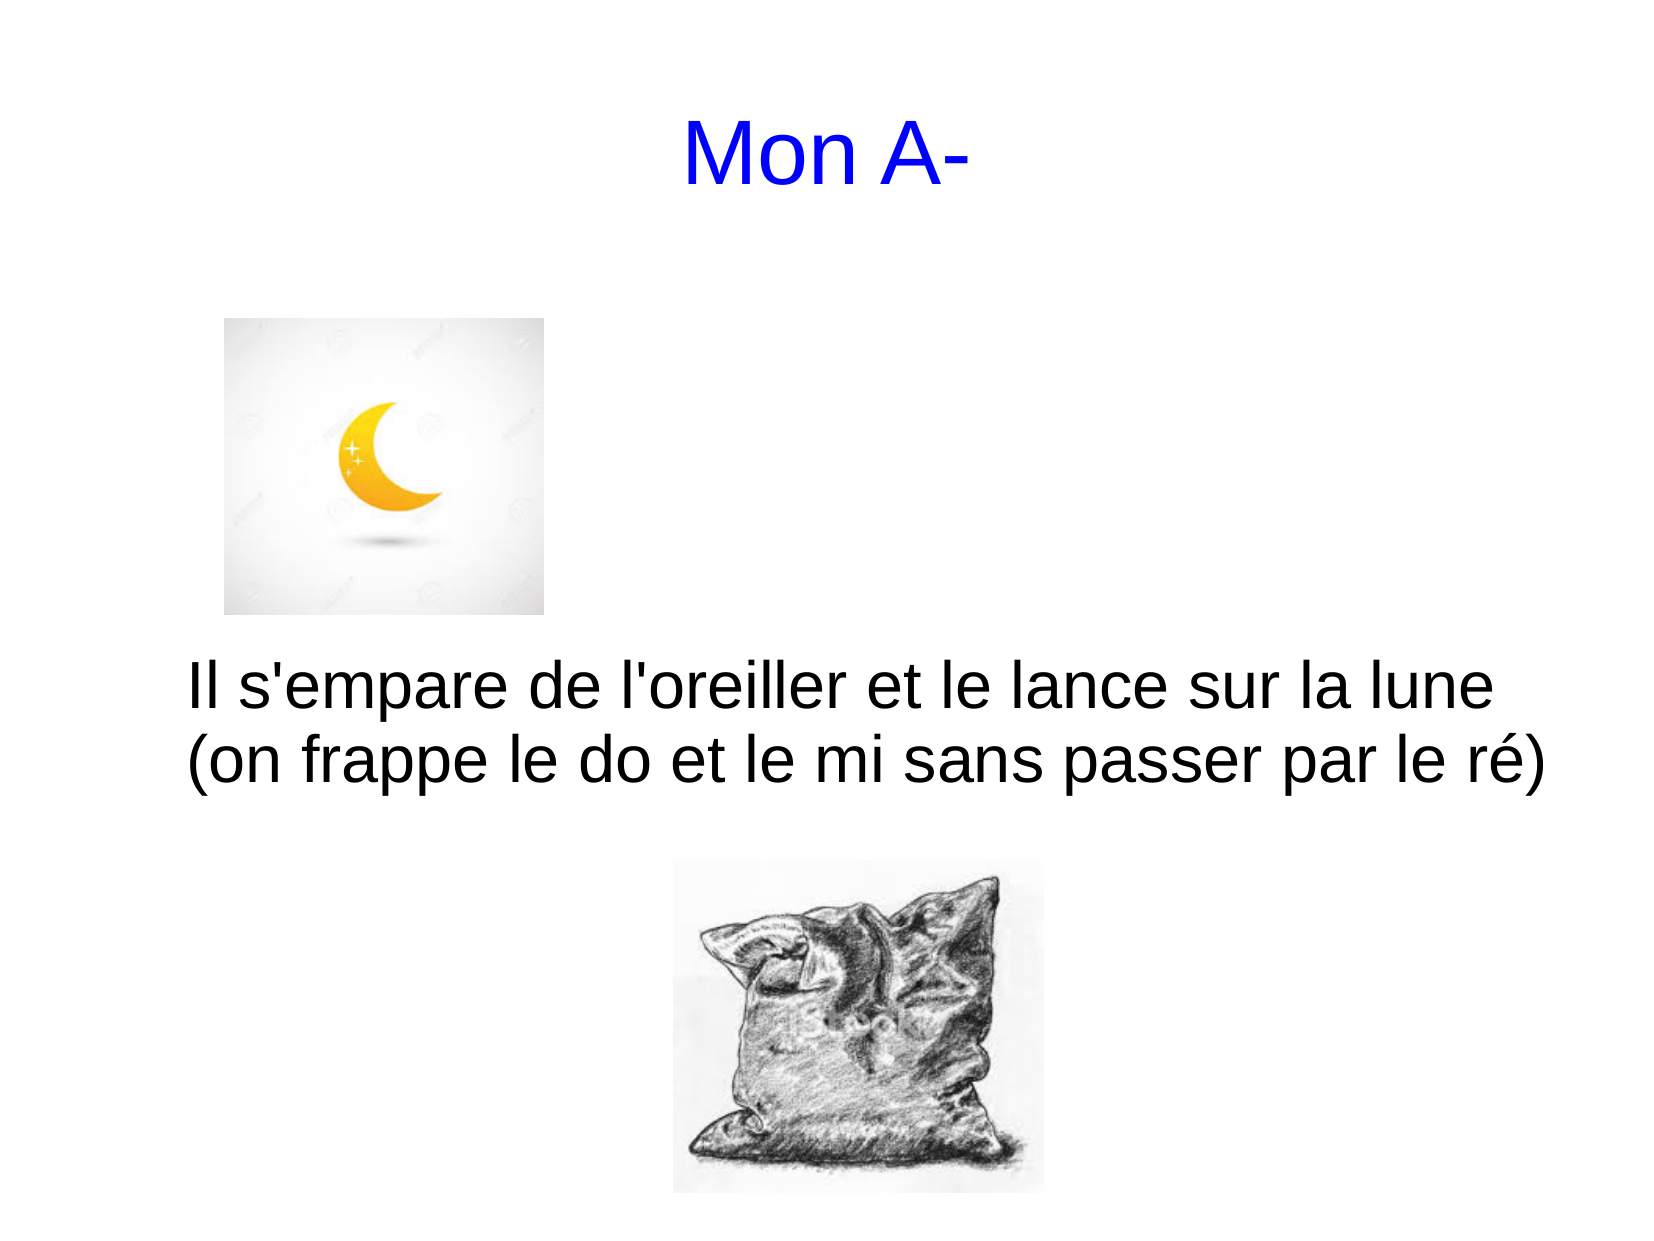

# Mon A-
Il s'empare de l'oreiller et le lance sur la lune (on frappe le do et le mi sans passer par le ré)